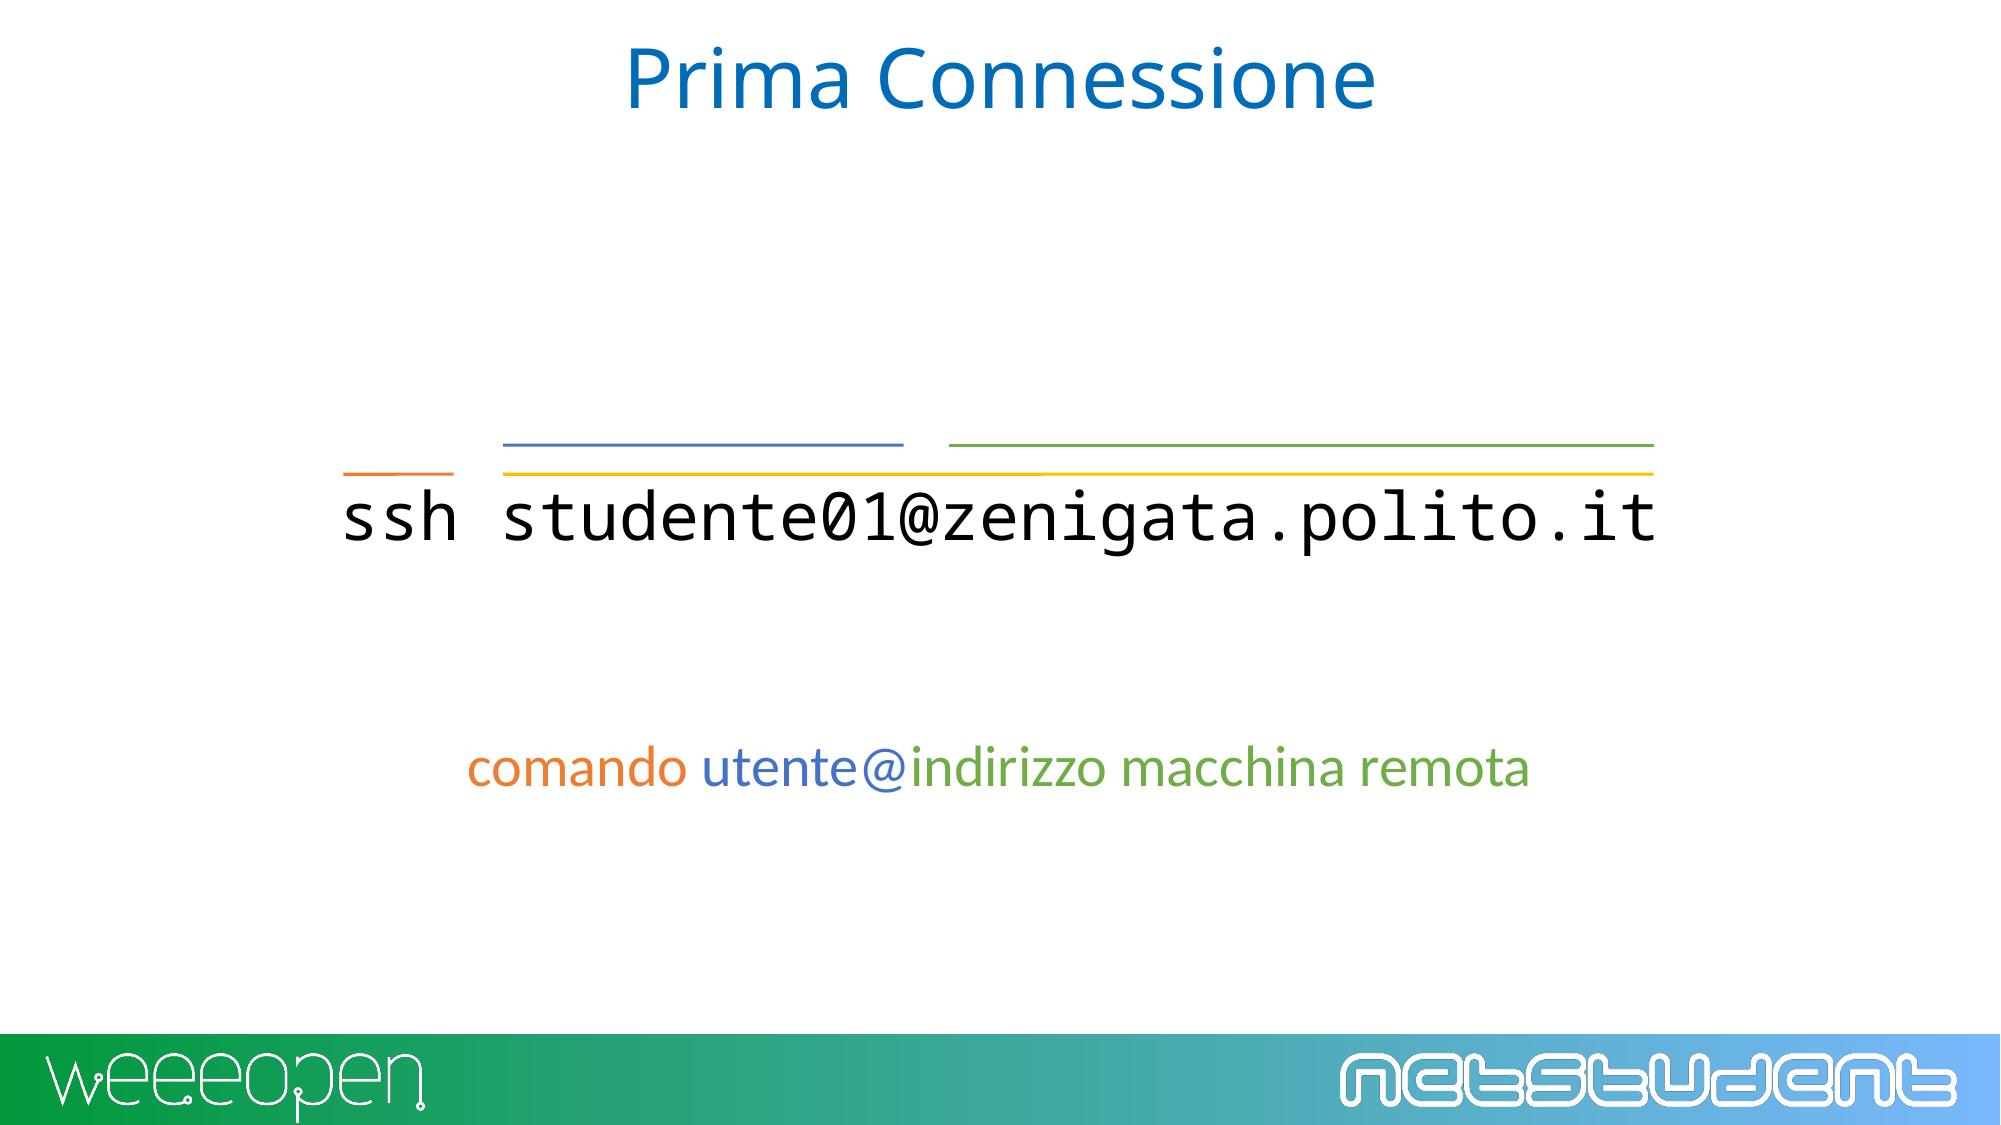

# Prima Connessione
ssh studente01@zenigata.polito.it
comando utente@indirizzo macchina remota